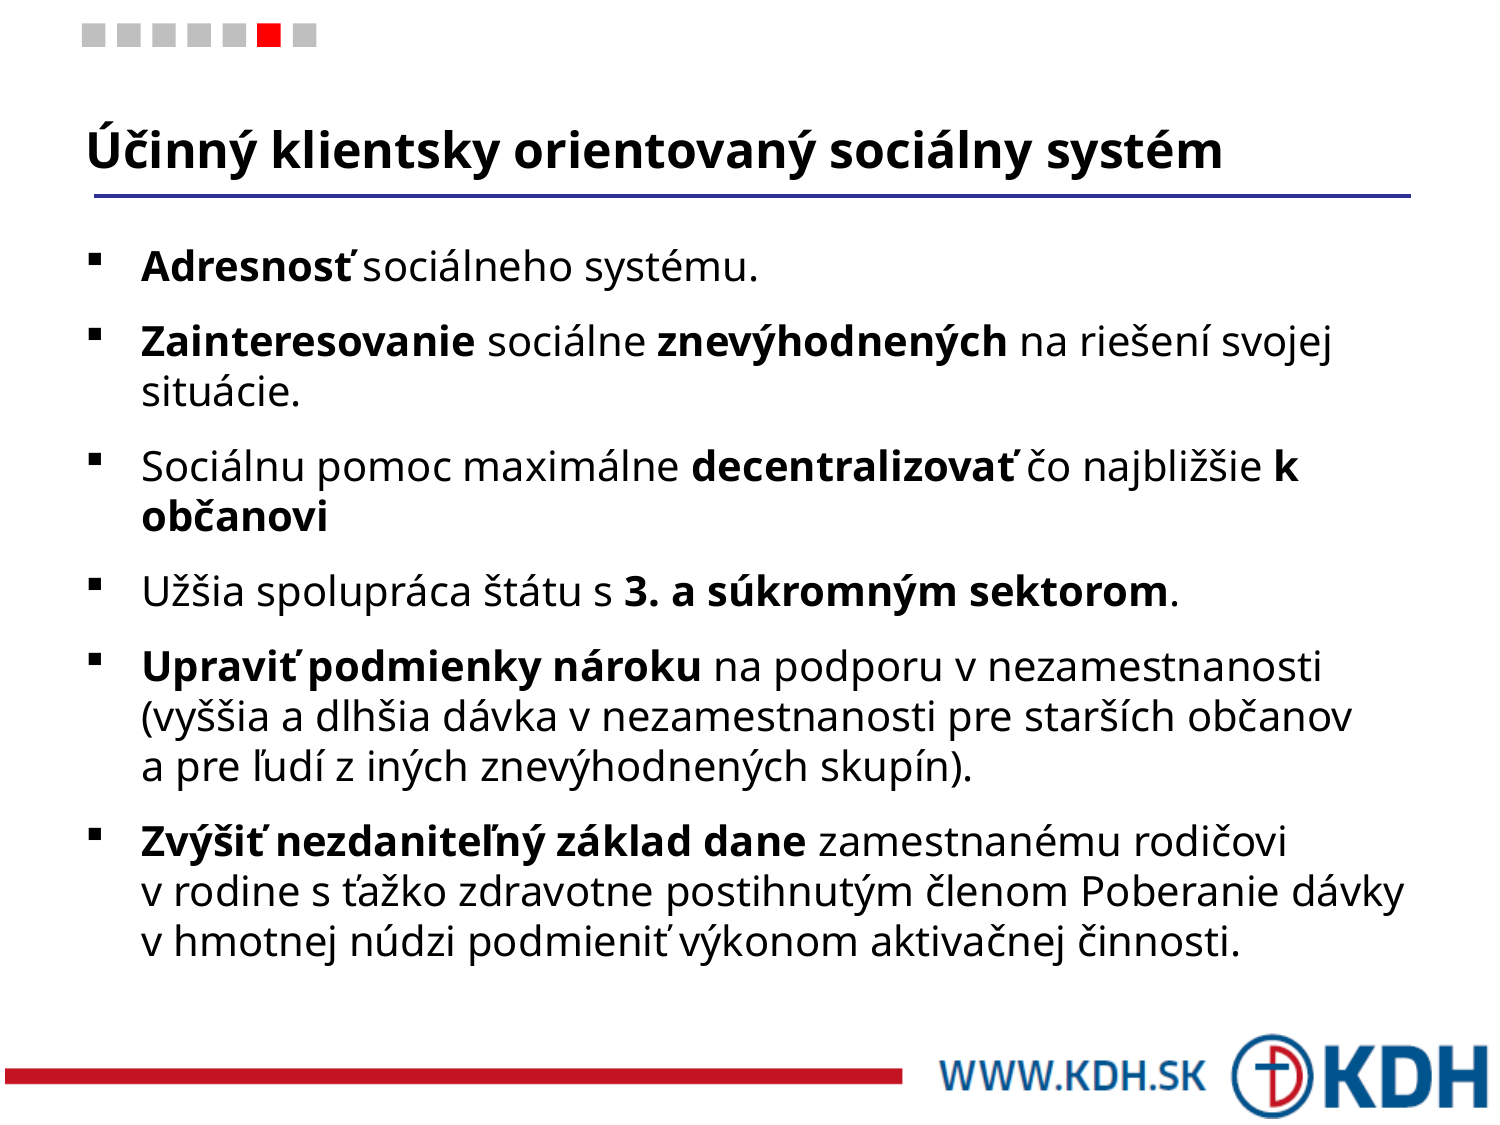

# Účinný klientsky orientovaný sociálny systém
Adresnosť sociálneho systému.
Zainteresovanie sociálne znevýhodnených na riešení svojej situácie.
Sociálnu pomoc maximálne decentralizovať čo najbližšie k občanovi
Užšia spolupráca štátu s 3. a súkromným sektorom.
Upraviť podmienky nároku na podporu v nezamestnanosti (vyššia a dlhšia dávka v nezamestnanosti pre starších občanov a pre ľudí z iných znevýhodnených skupín).
Zvýšiť nezdaniteľný základ dane zamestnanému rodičovi v rodine s ťažko zdravotne postihnutým členom Poberanie dávky v hmotnej núdzi podmieniť výkonom aktivačnej činnosti.